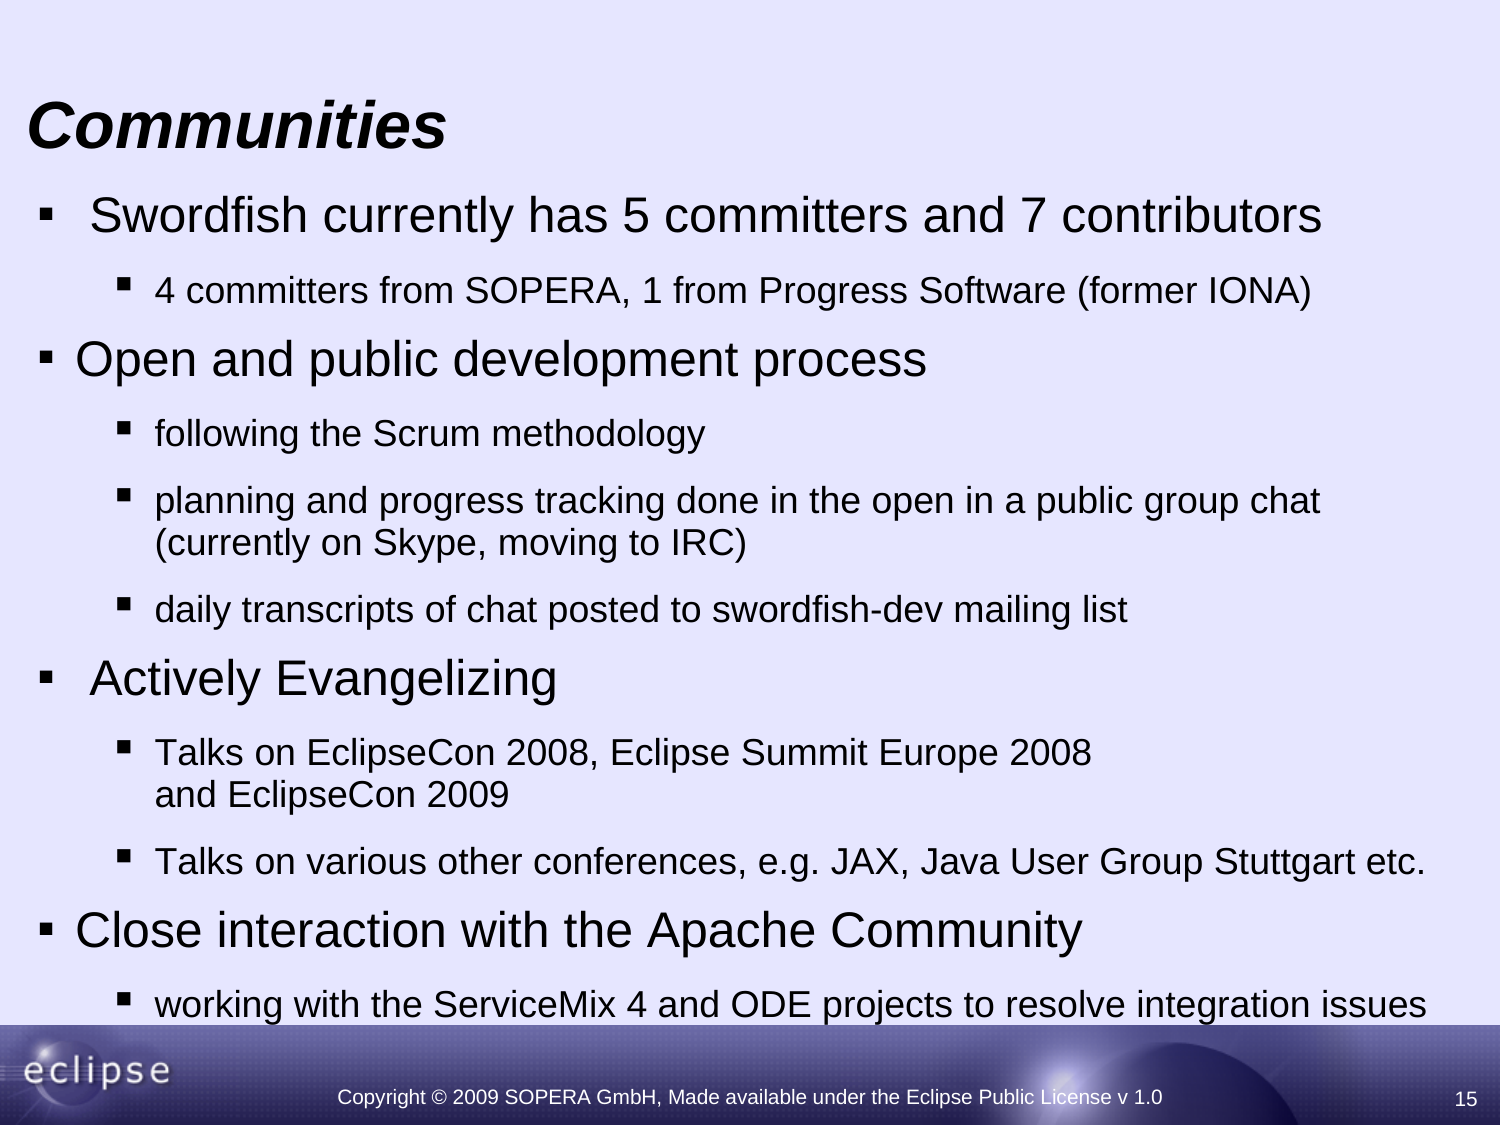

# Communities
 Swordfish currently has 5 committers and 7 contributors
4 committers from SOPERA, 1 from Progress Software (former IONA)
Open and public development process
following the Scrum methodology
planning and progress tracking done in the open in a public group chat (currently on Skype, moving to IRC)
daily transcripts of chat posted to swordfish-dev mailing list
 Actively Evangelizing
Talks on EclipseCon 2008, Eclipse Summit Europe 2008
and EclipseCon 2009
Talks on various other conferences, e.g. JAX, Java User Group Stuttgart etc.
Close interaction with the Apache Community
working with the ServiceMix 4 and ODE projects to resolve integration issues